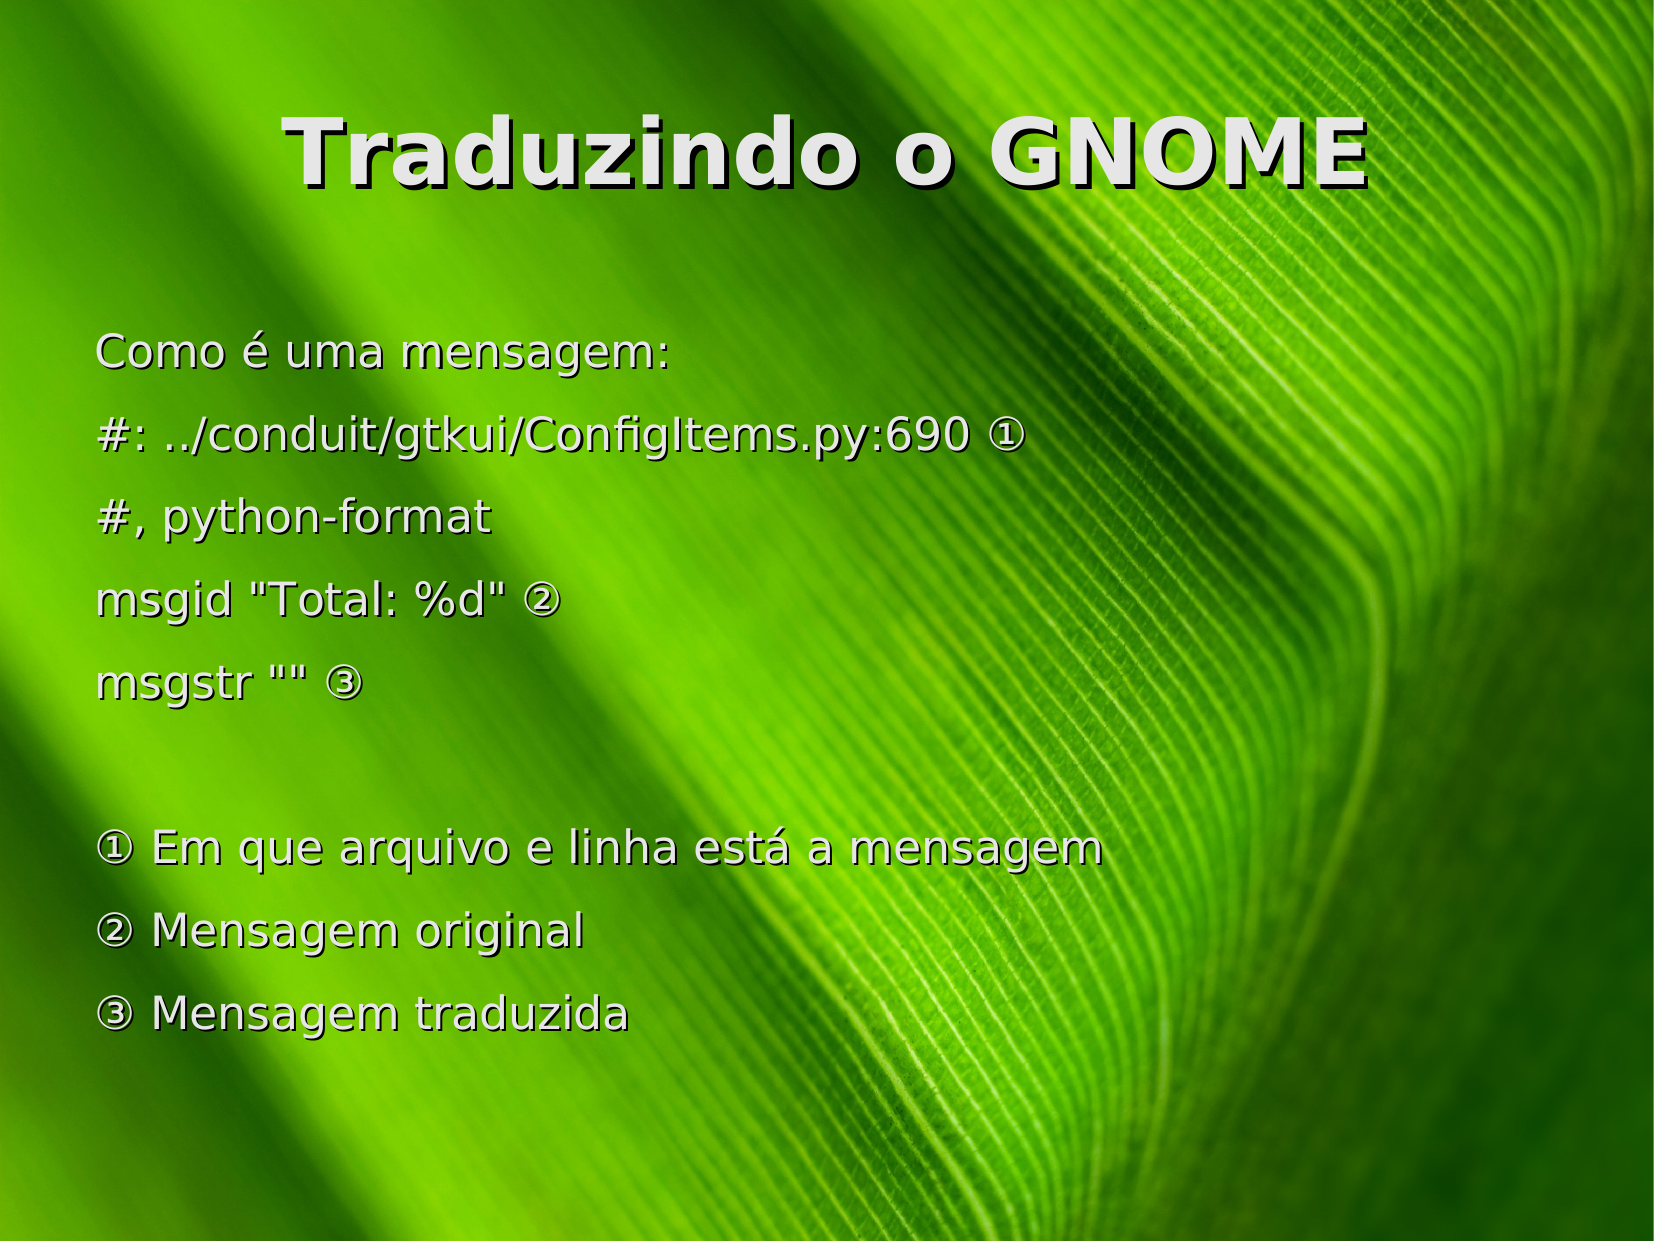

# Traduzindo o GNOME
Como é uma mensagem:
#: ../conduit/gtkui/ConfigItems.py:690 ①
#, python-format
msgid "Total: %d" ②
msgstr "" ③
① Em que arquivo e linha está a mensagem
② Mensagem original
③ Mensagem traduzida